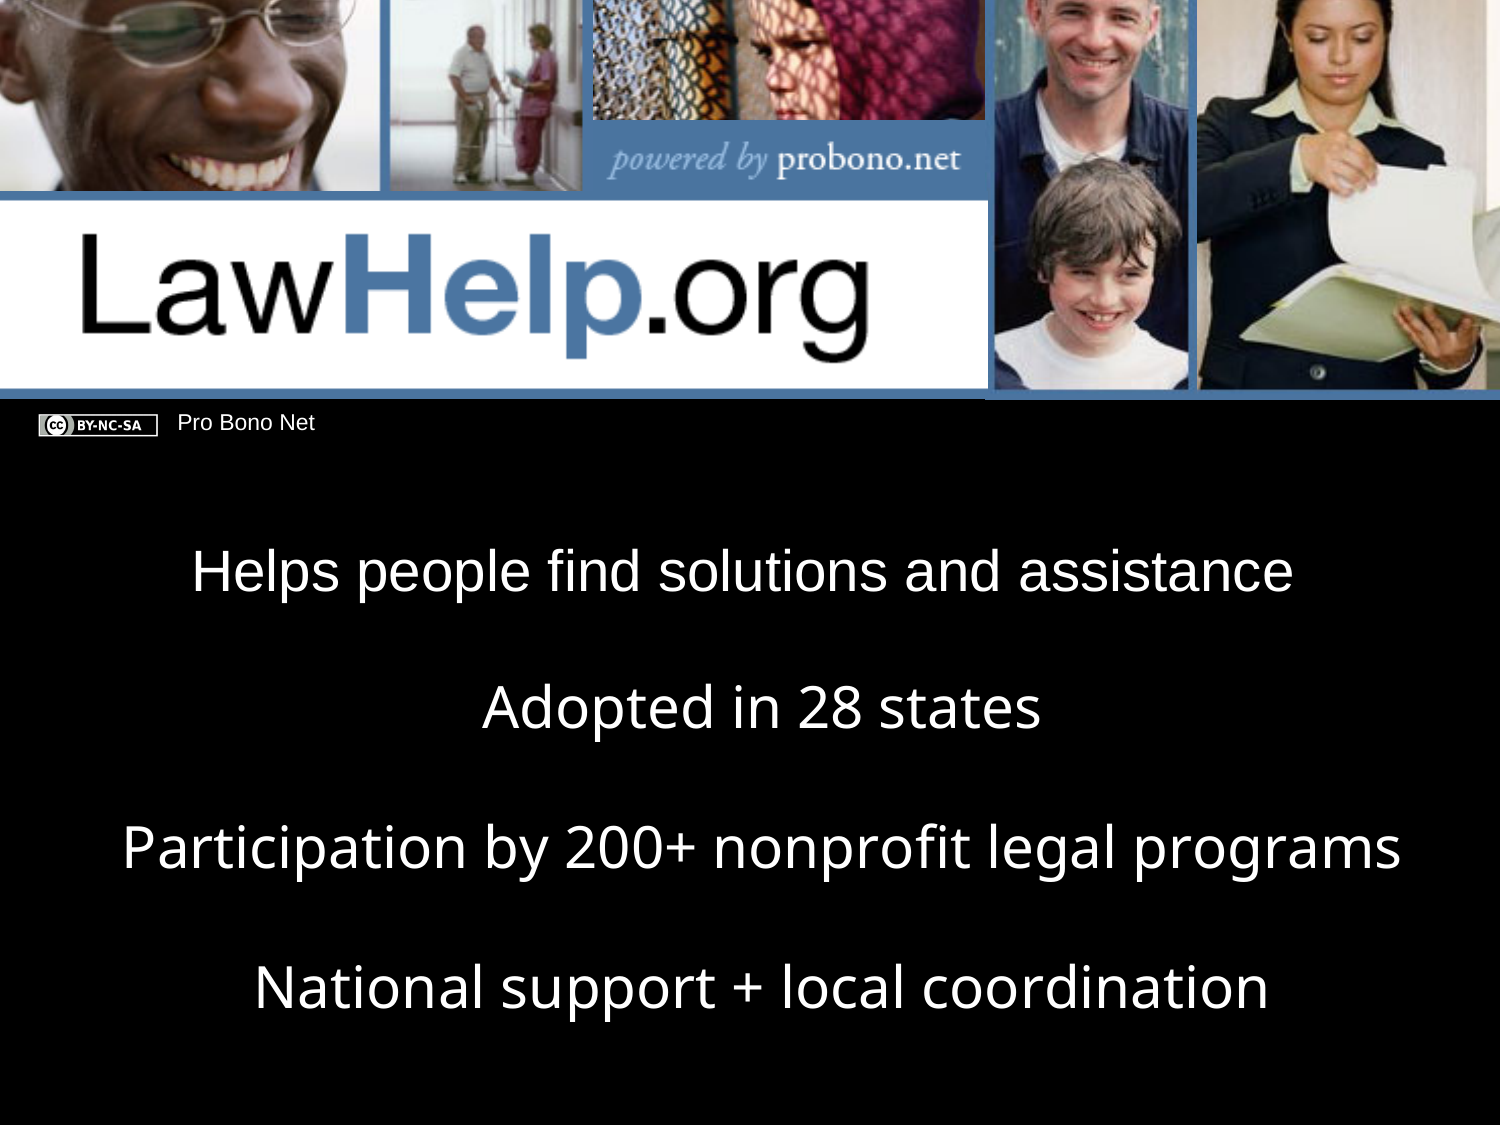

Pro Bono Net
Helps people find solutions and assistance
Adopted in 28 states
Participation by 200+ nonprofit legal programs
National support + local coordination